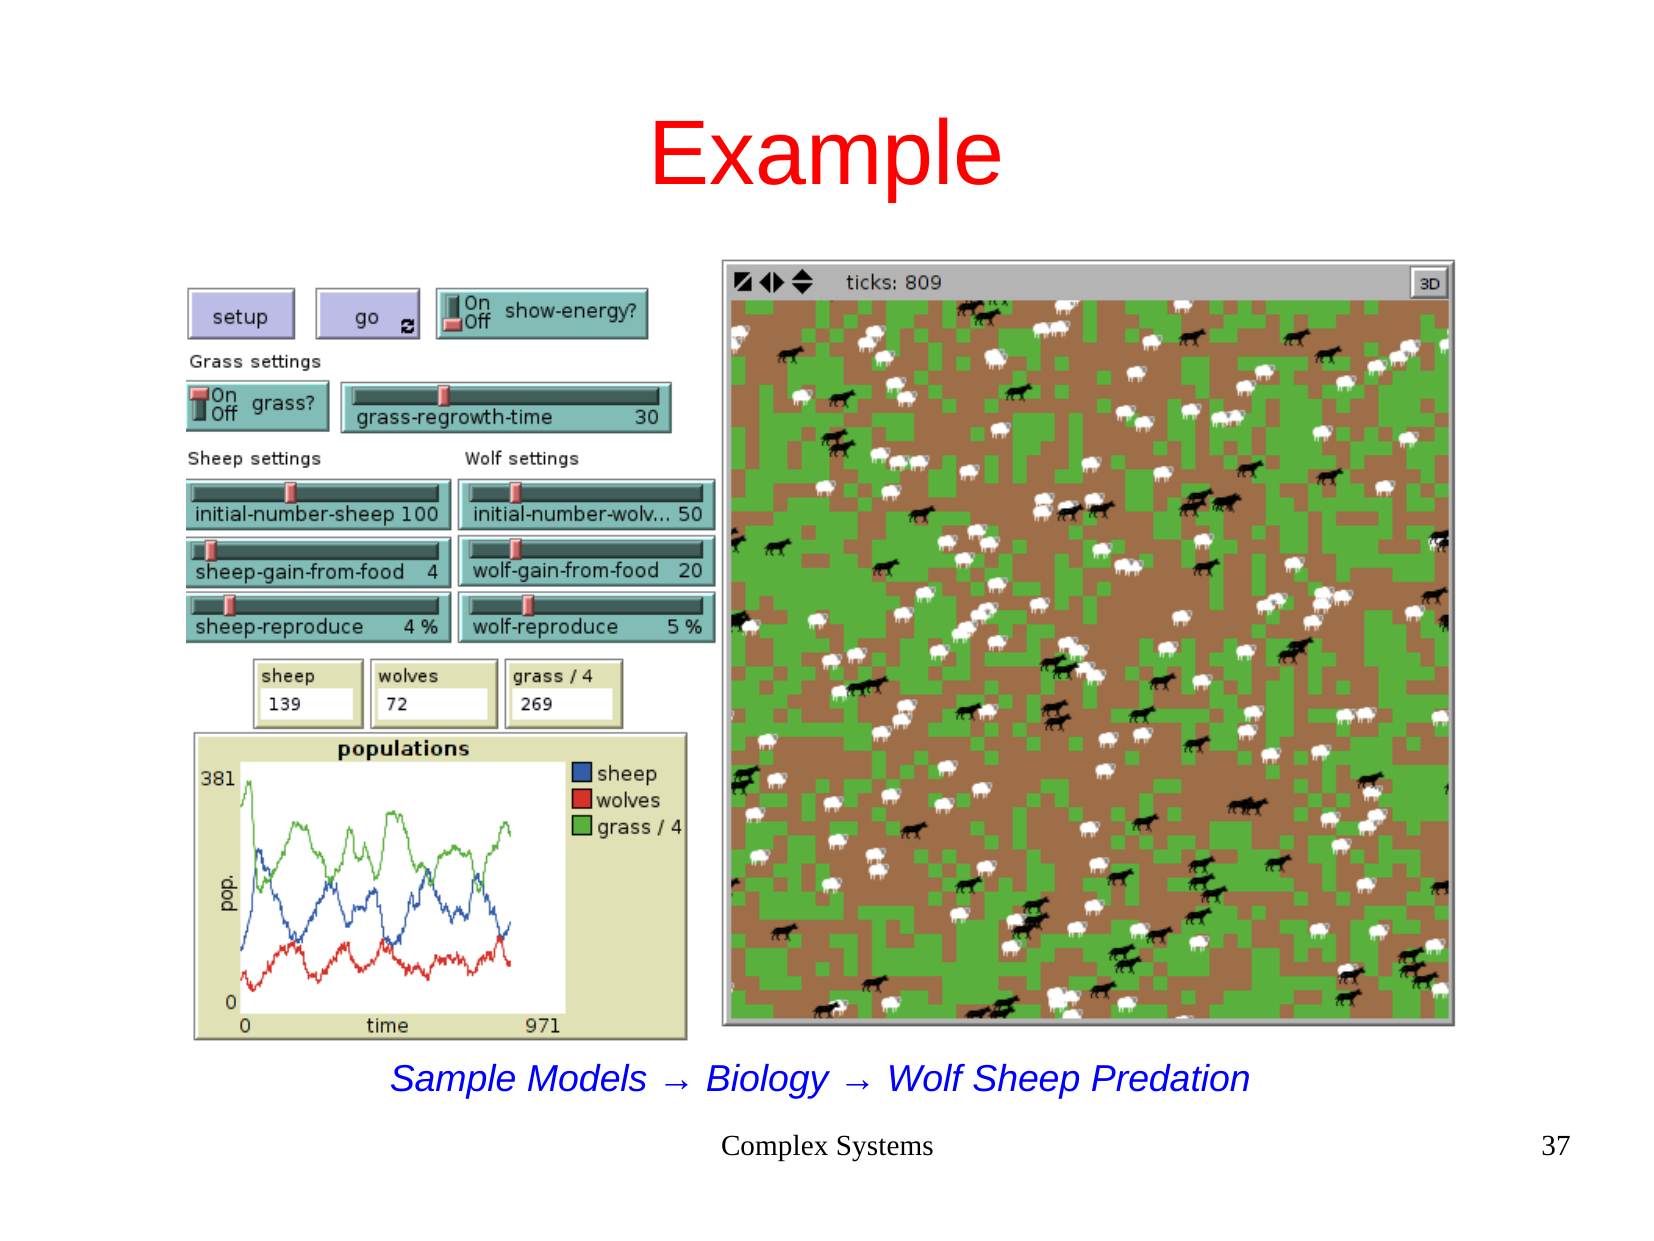

# Example
Sample Models → Biology → Wolf Sheep Predation
Complex Systems
37